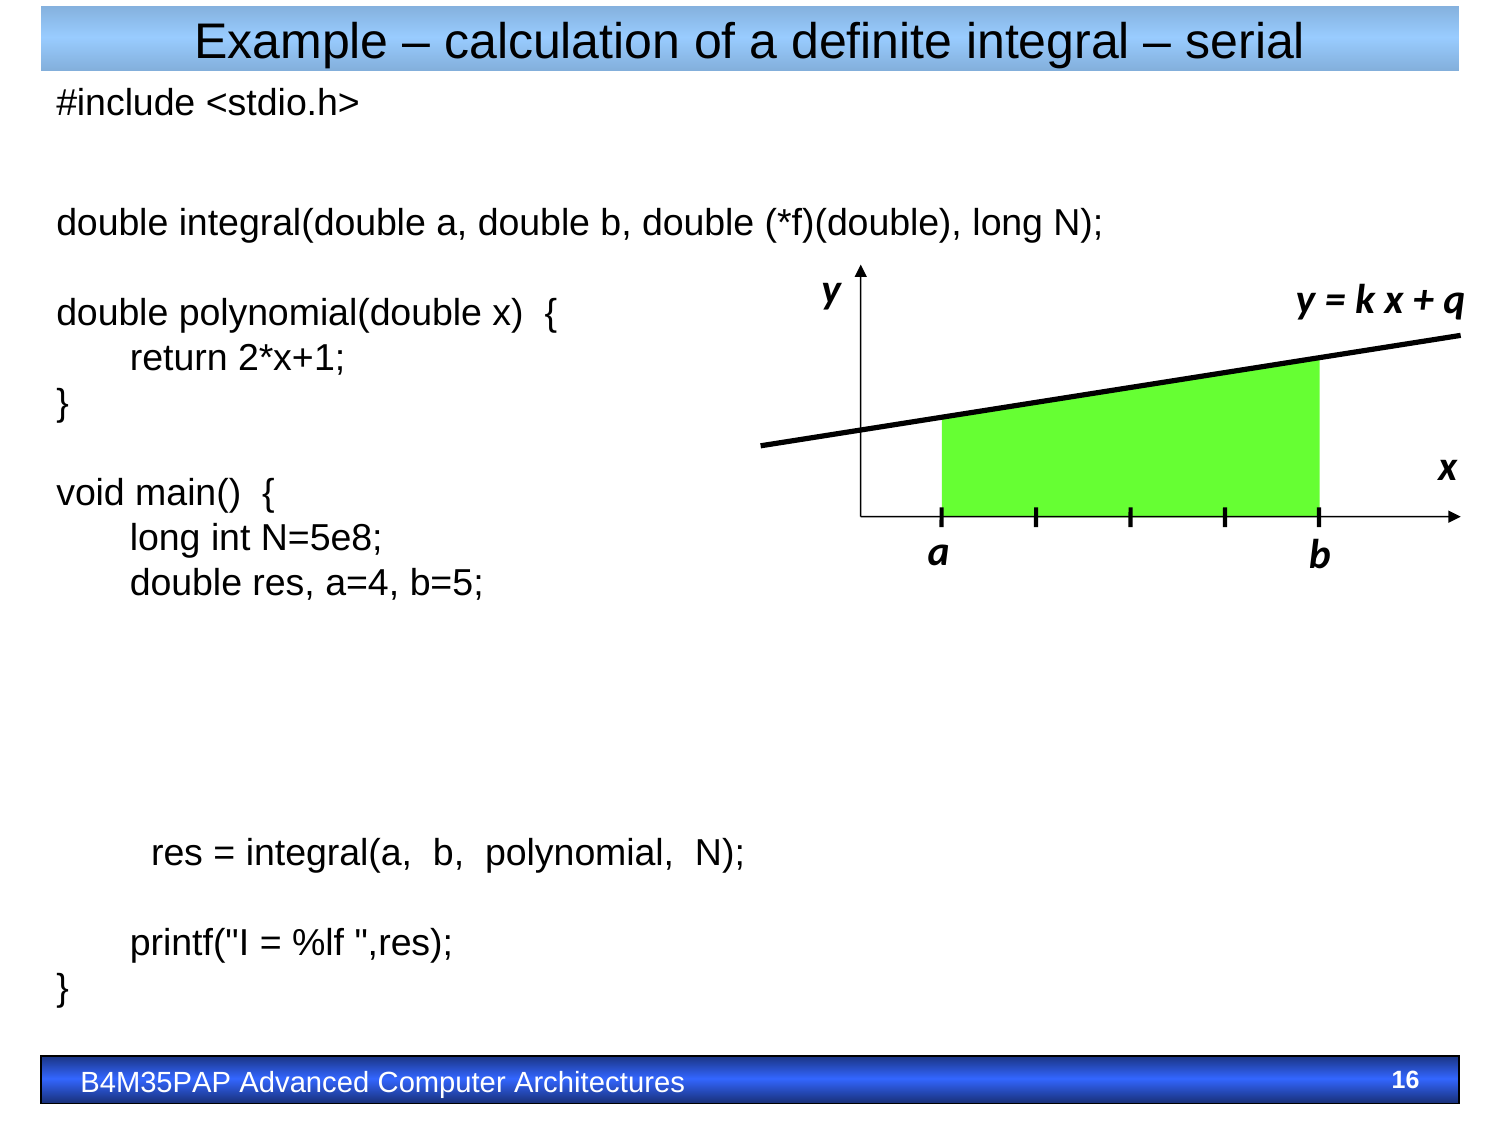

# Example – calculation of a definite integral – serial
#include <stdio.h>
double integral(double a, double b, double (*f)(double), long N);
double polynomial(double x) {
	return 2*x+1;
}
void main() {
	long int N=5e8;
	double res, a=4, b=5;
	 res = integral(a, b, polynomial, N);
	printf("I = %lf ",res);
}
 y
 y = k x + q
x
a
b